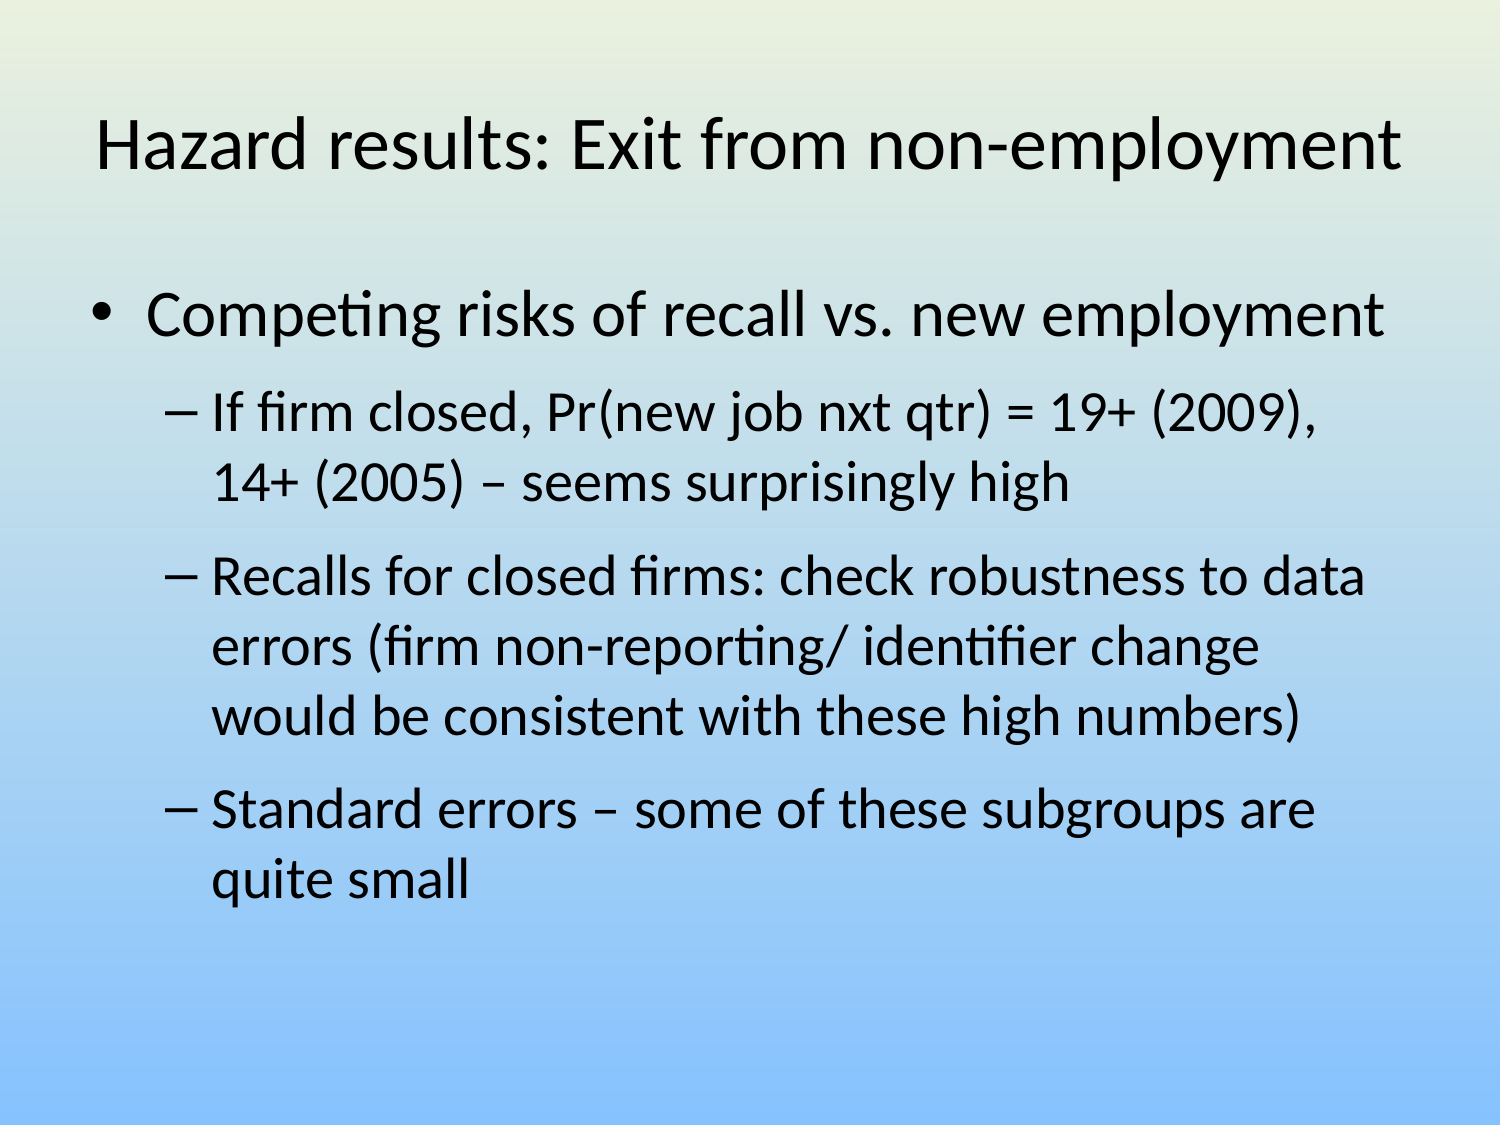

Hazard results: Exit from non-employment
# Competing risks of recall vs. new employment
If firm closed, Pr(new job nxt qtr) = 19+ (2009), 14+ (2005) – seems surprisingly high
Recalls for closed firms: check robustness to data errors (firm non-reporting/ identifier change would be consistent with these high numbers)
Standard errors – some of these subgroups are quite small